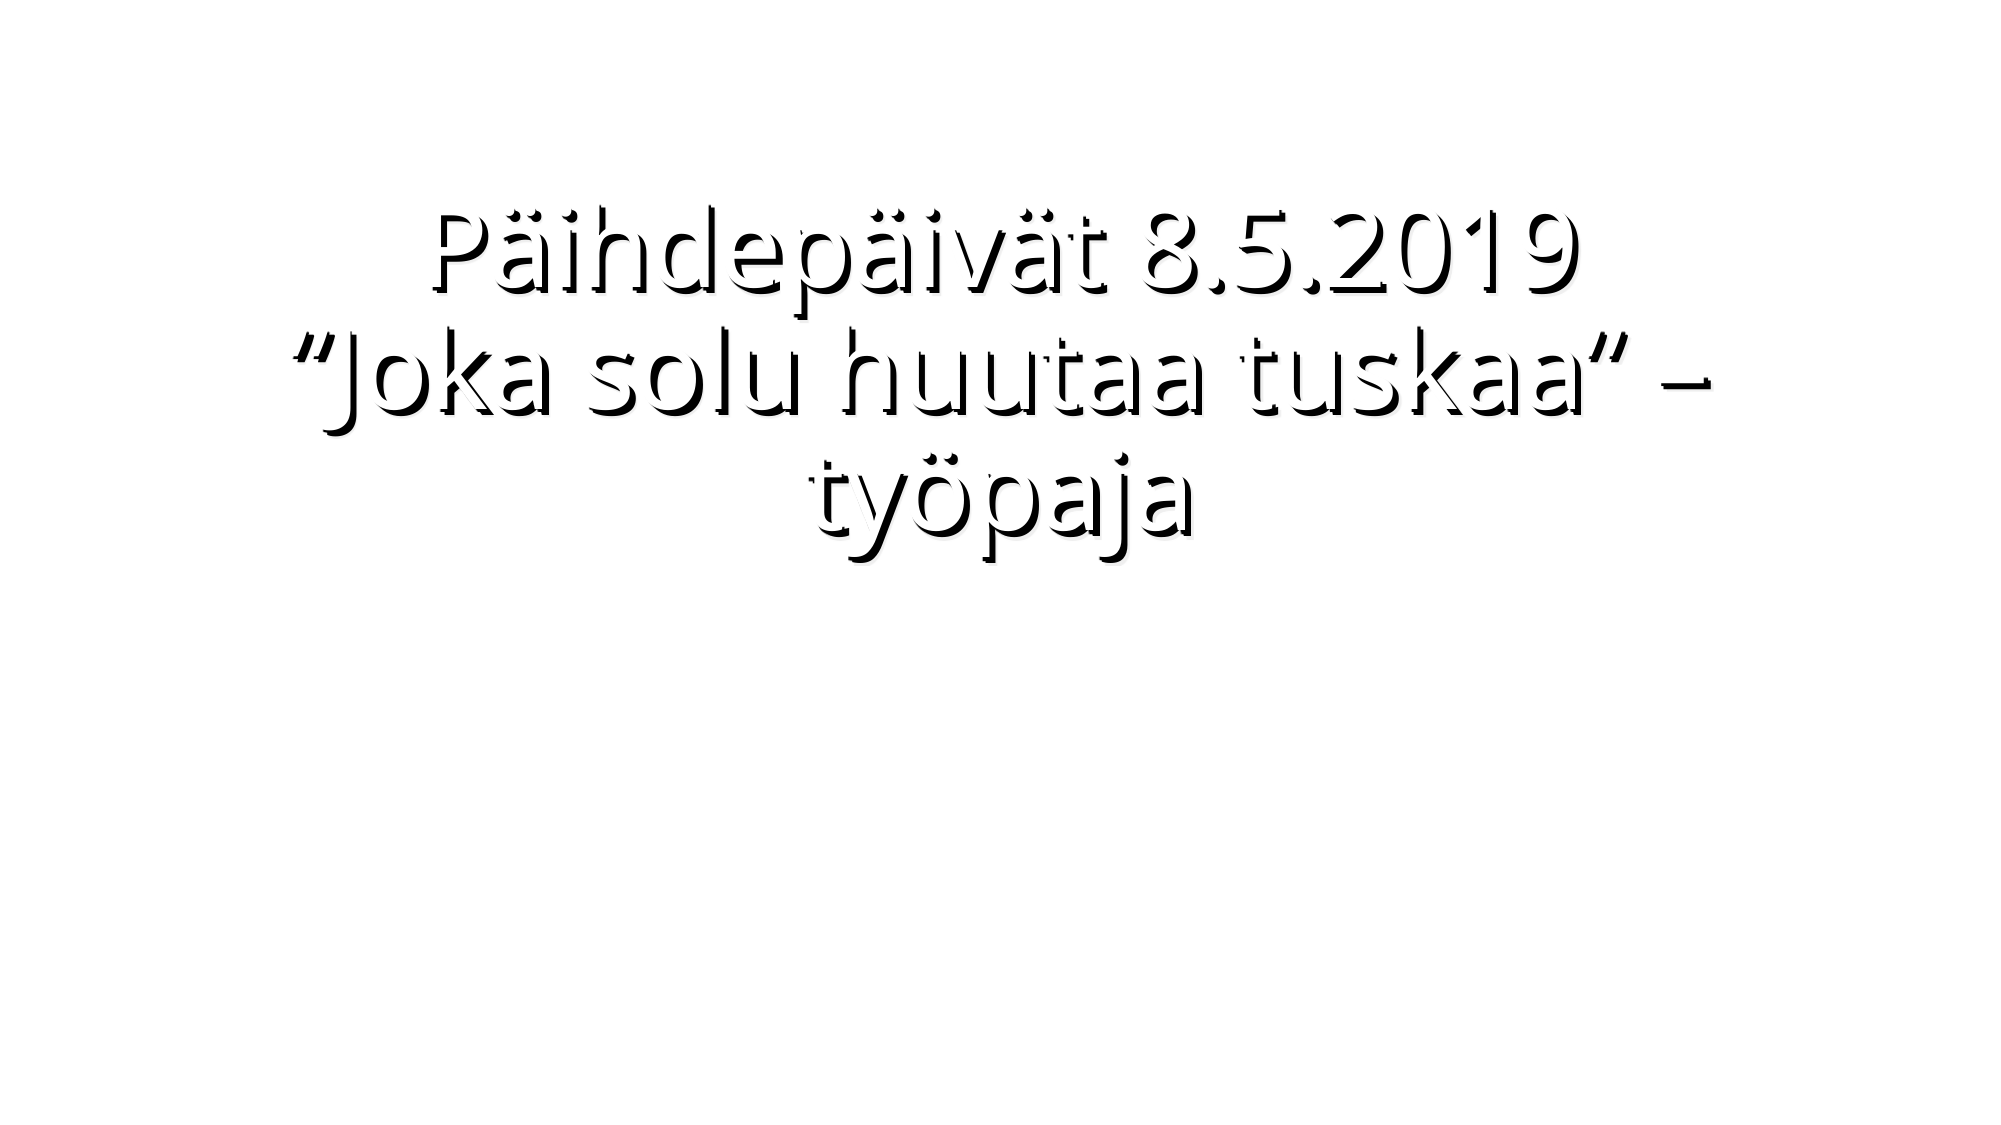

# Päihdepäivät 8.5.2019 ”Joka solu huutaa tuskaa” –työpaja
Isän puheenvuoro
Marko Luukkanen